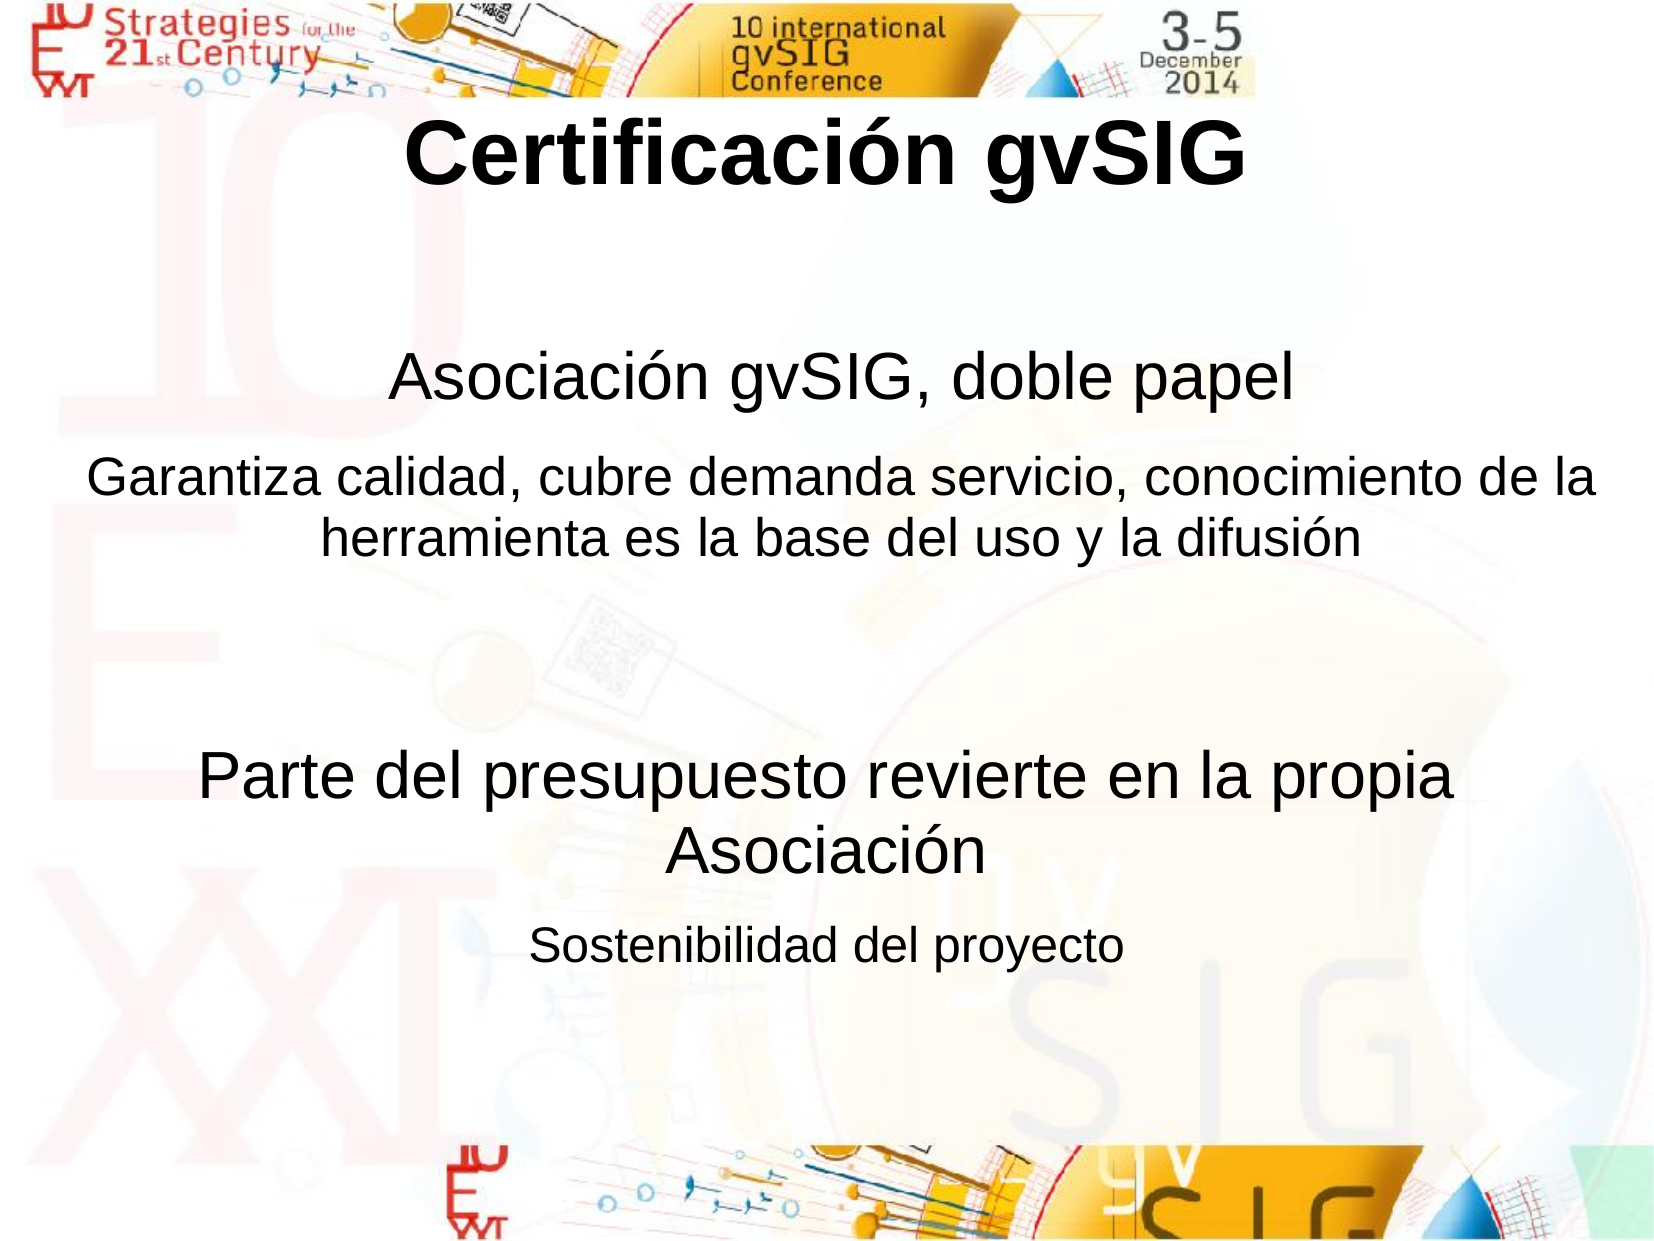

# Certificación gvSIG
Asociación gvSIG, doble papel
Garantiza calidad, cubre demanda servicio, conocimiento de la herramienta es la base del uso y la difusión
Parte del presupuesto revierte en la propia Asociación
Sostenibilidad del proyecto